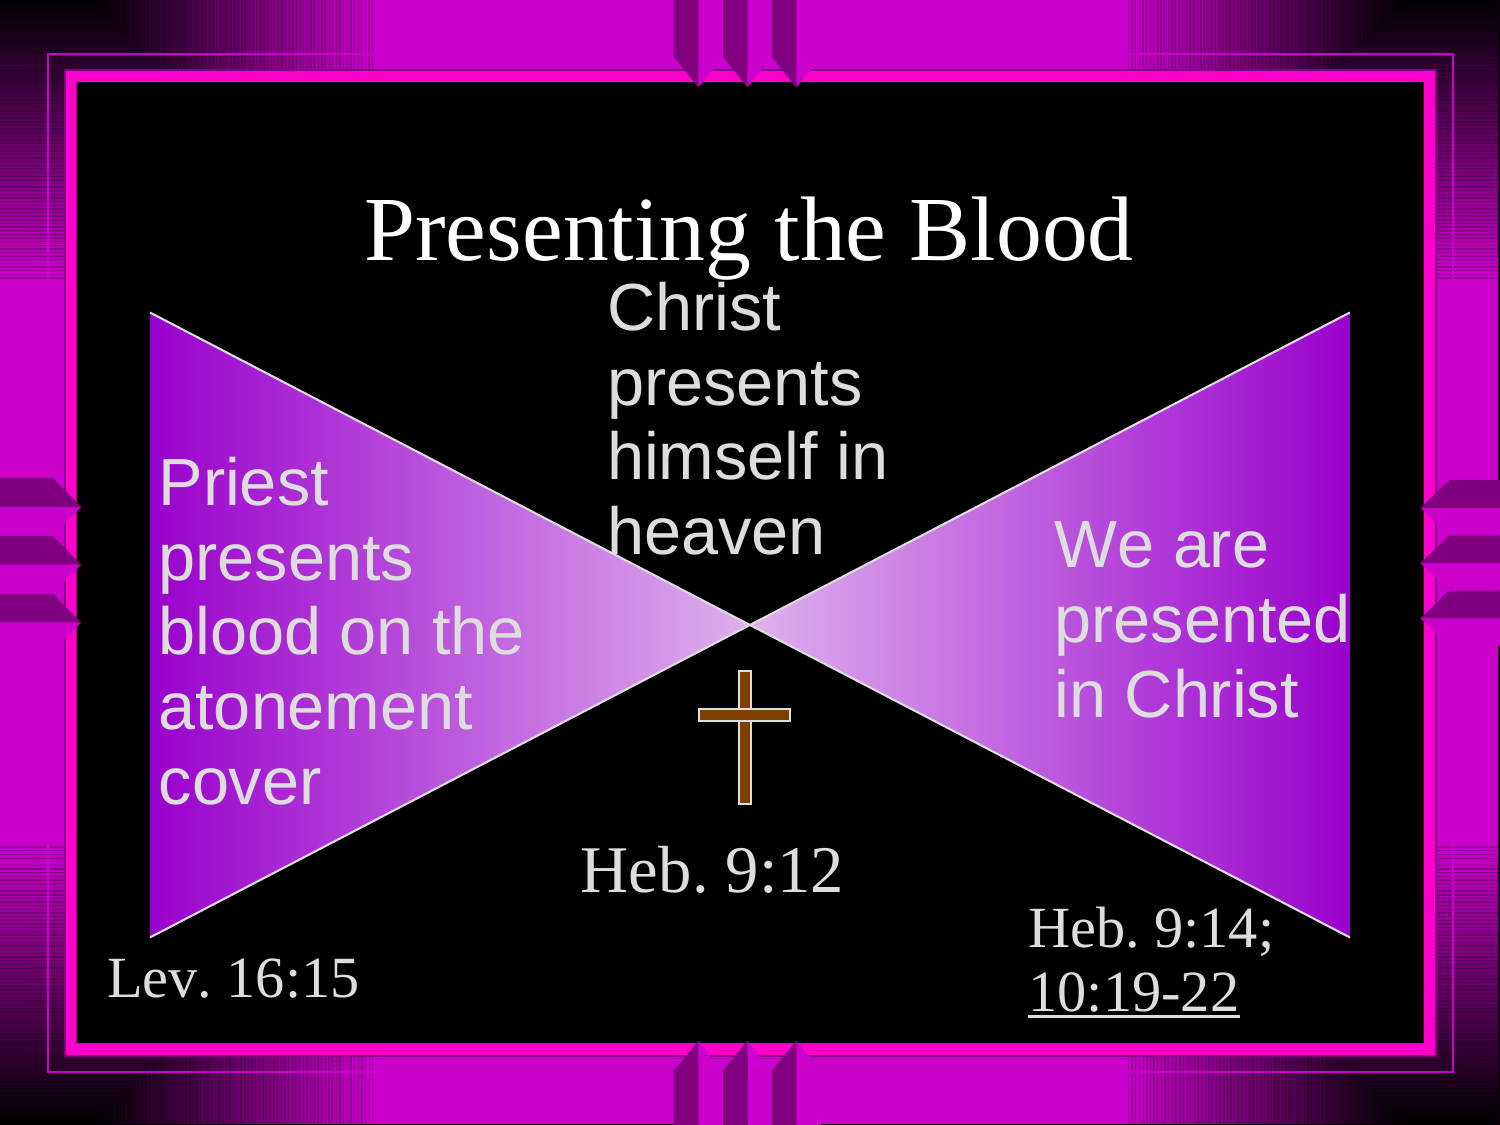

# Presenting the Blood
Christ presents himself in heaven
Priest presents blood on the atonement cover
We are presented in Christ
Heb. 9:12
Heb. 9:14; 10:19-22
Lev. 16:15